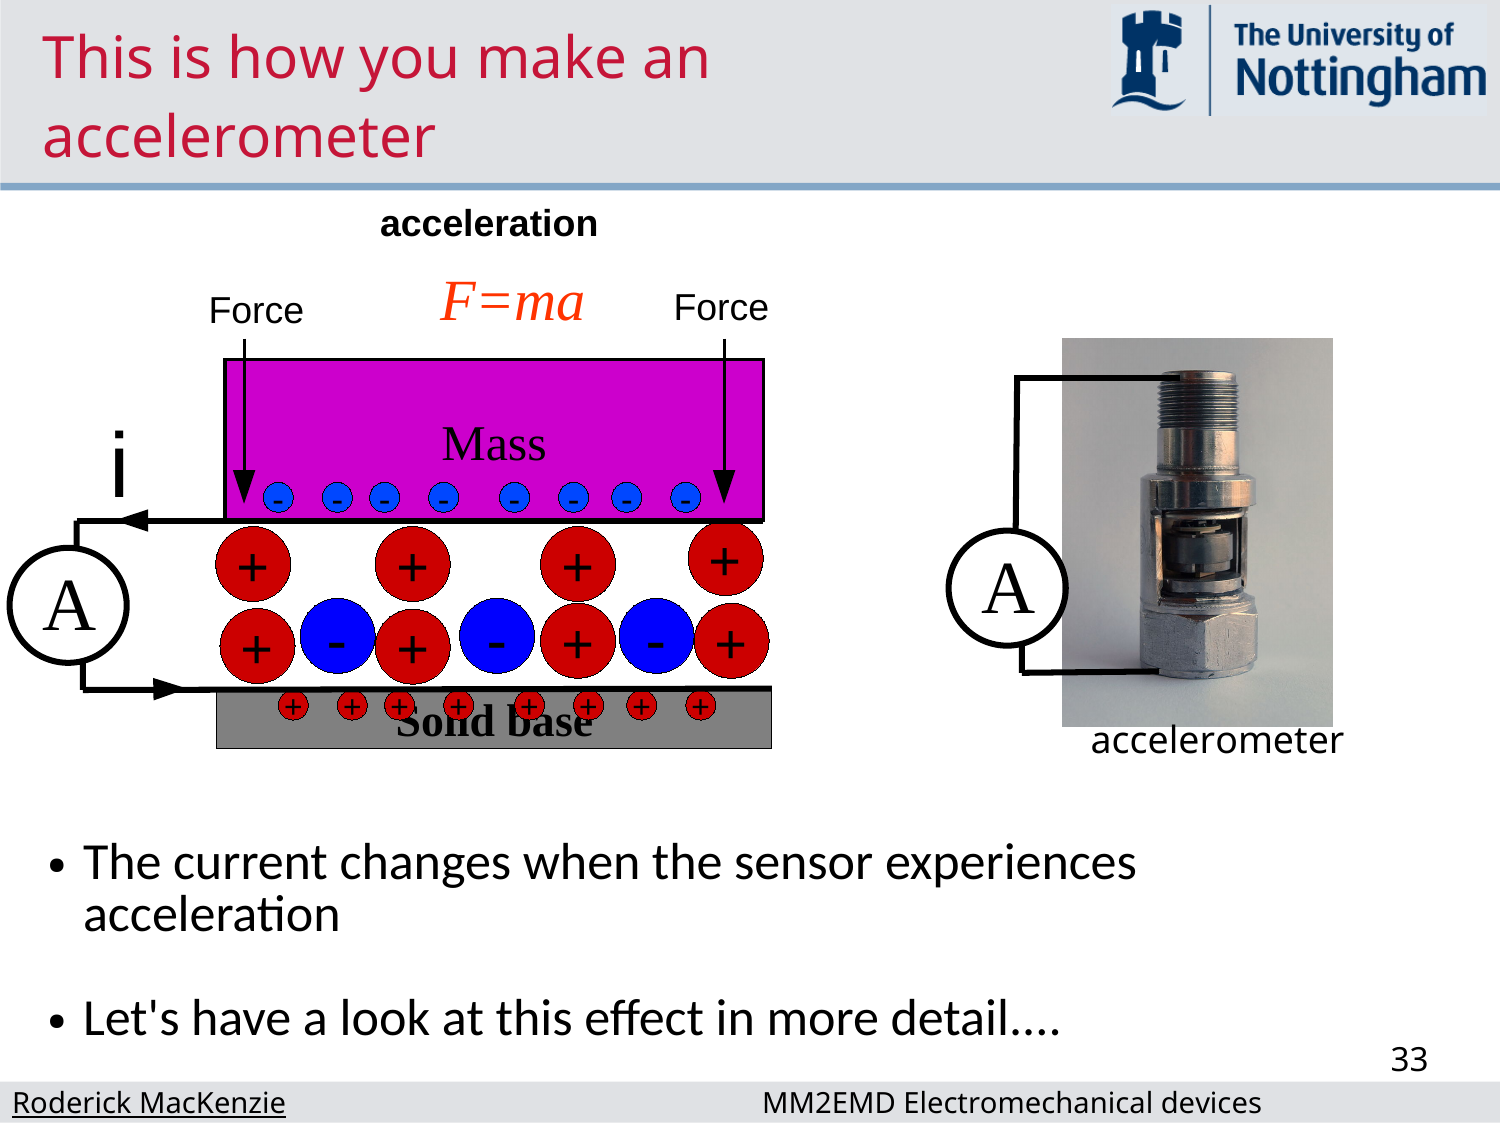

# This is how you make an accelerometer
acceleration
F=ma
Force
Force
Mass
i
-
-
-
-
-
-
-
-
+
+
+
+
A
A
-
-
-
+
+
+
+
Solid base
+
+
+
+
+
+
+
+
accelerometer
The current changes when the sensor experiences acceleration
Let's have a look at this effect in more detail....